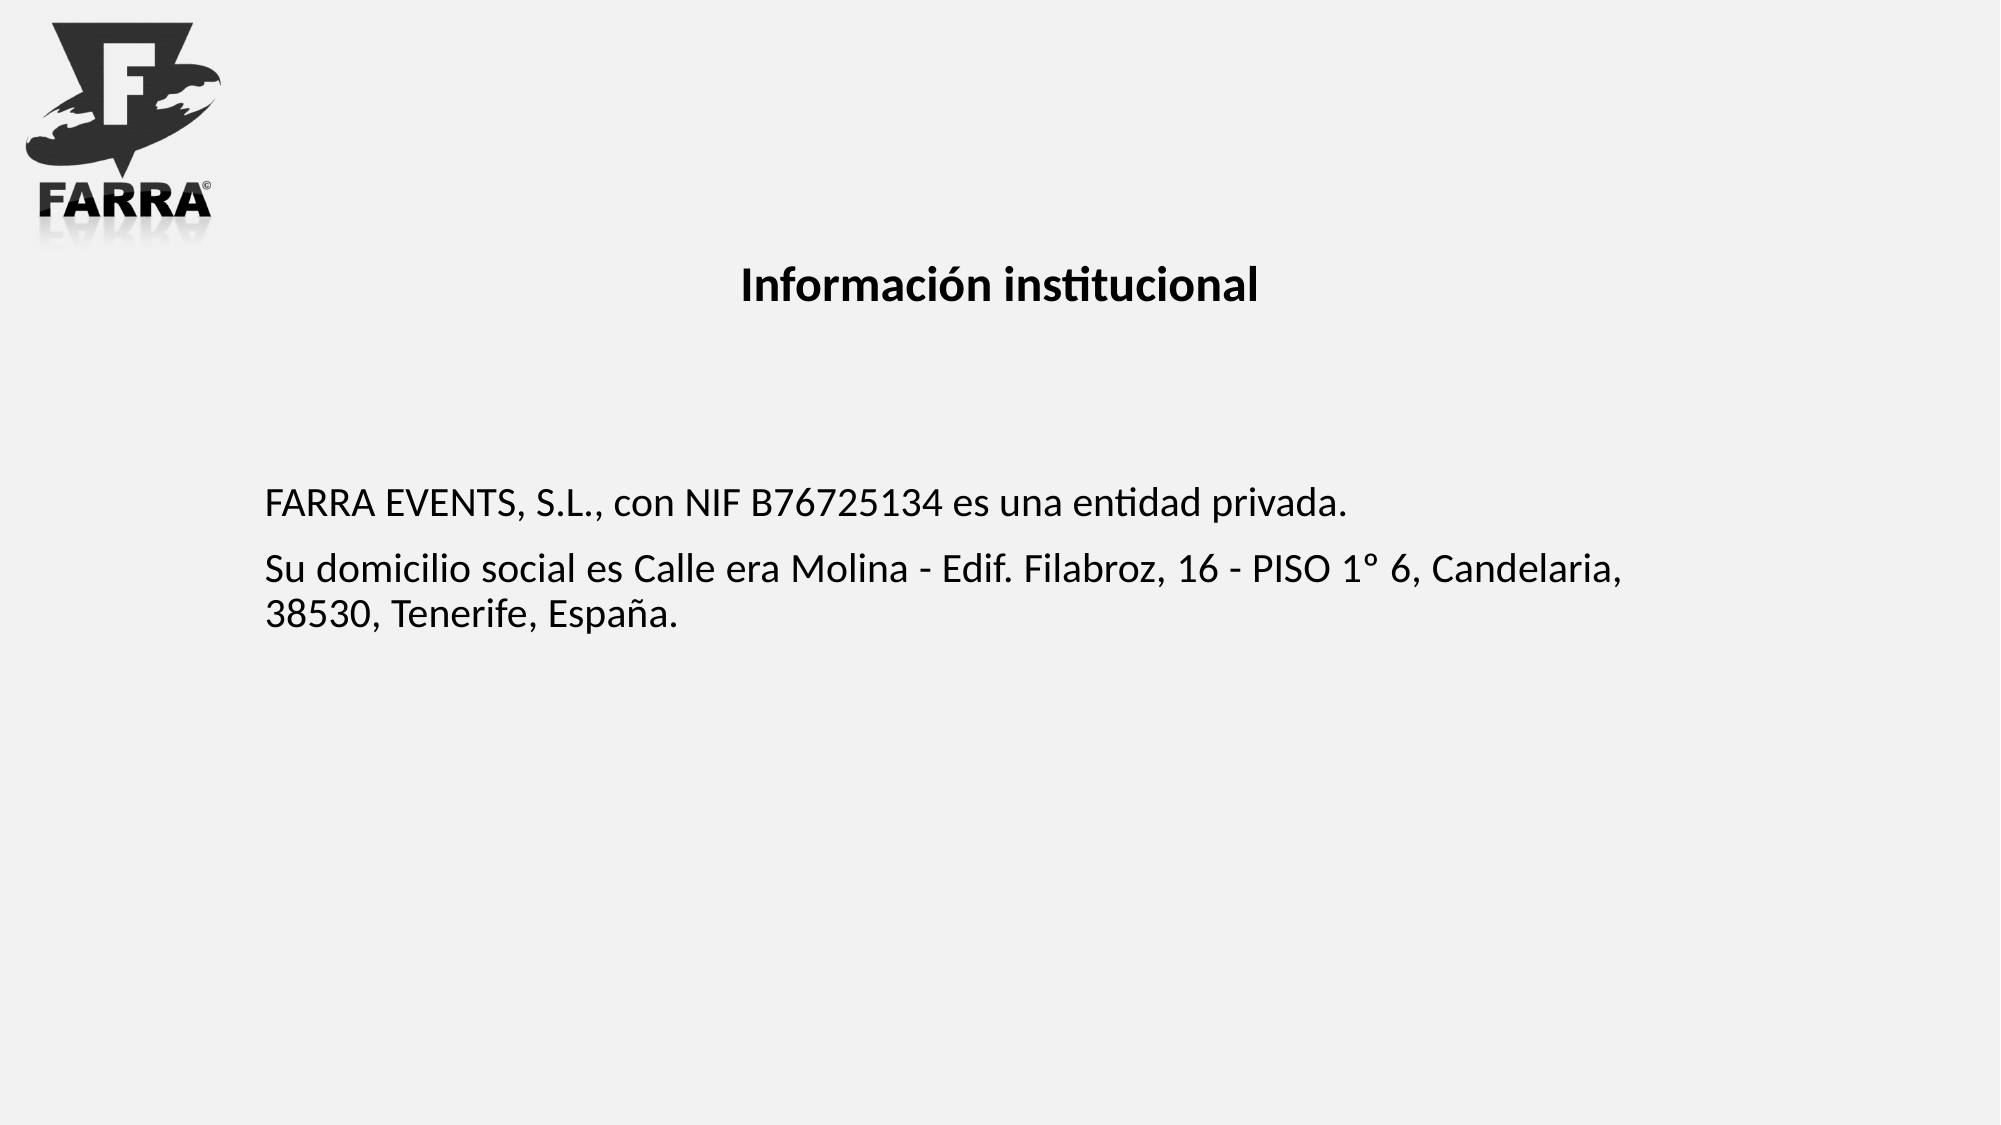

# Información institucional
FARRA EVENTS, S.L., con NIF B76725134 es una entidad privada.
Su domicilio social es Calle era Molina - Edif. Filabroz, 16 - PISO 1º 6, Candelaria, 38530, Tenerife, España.